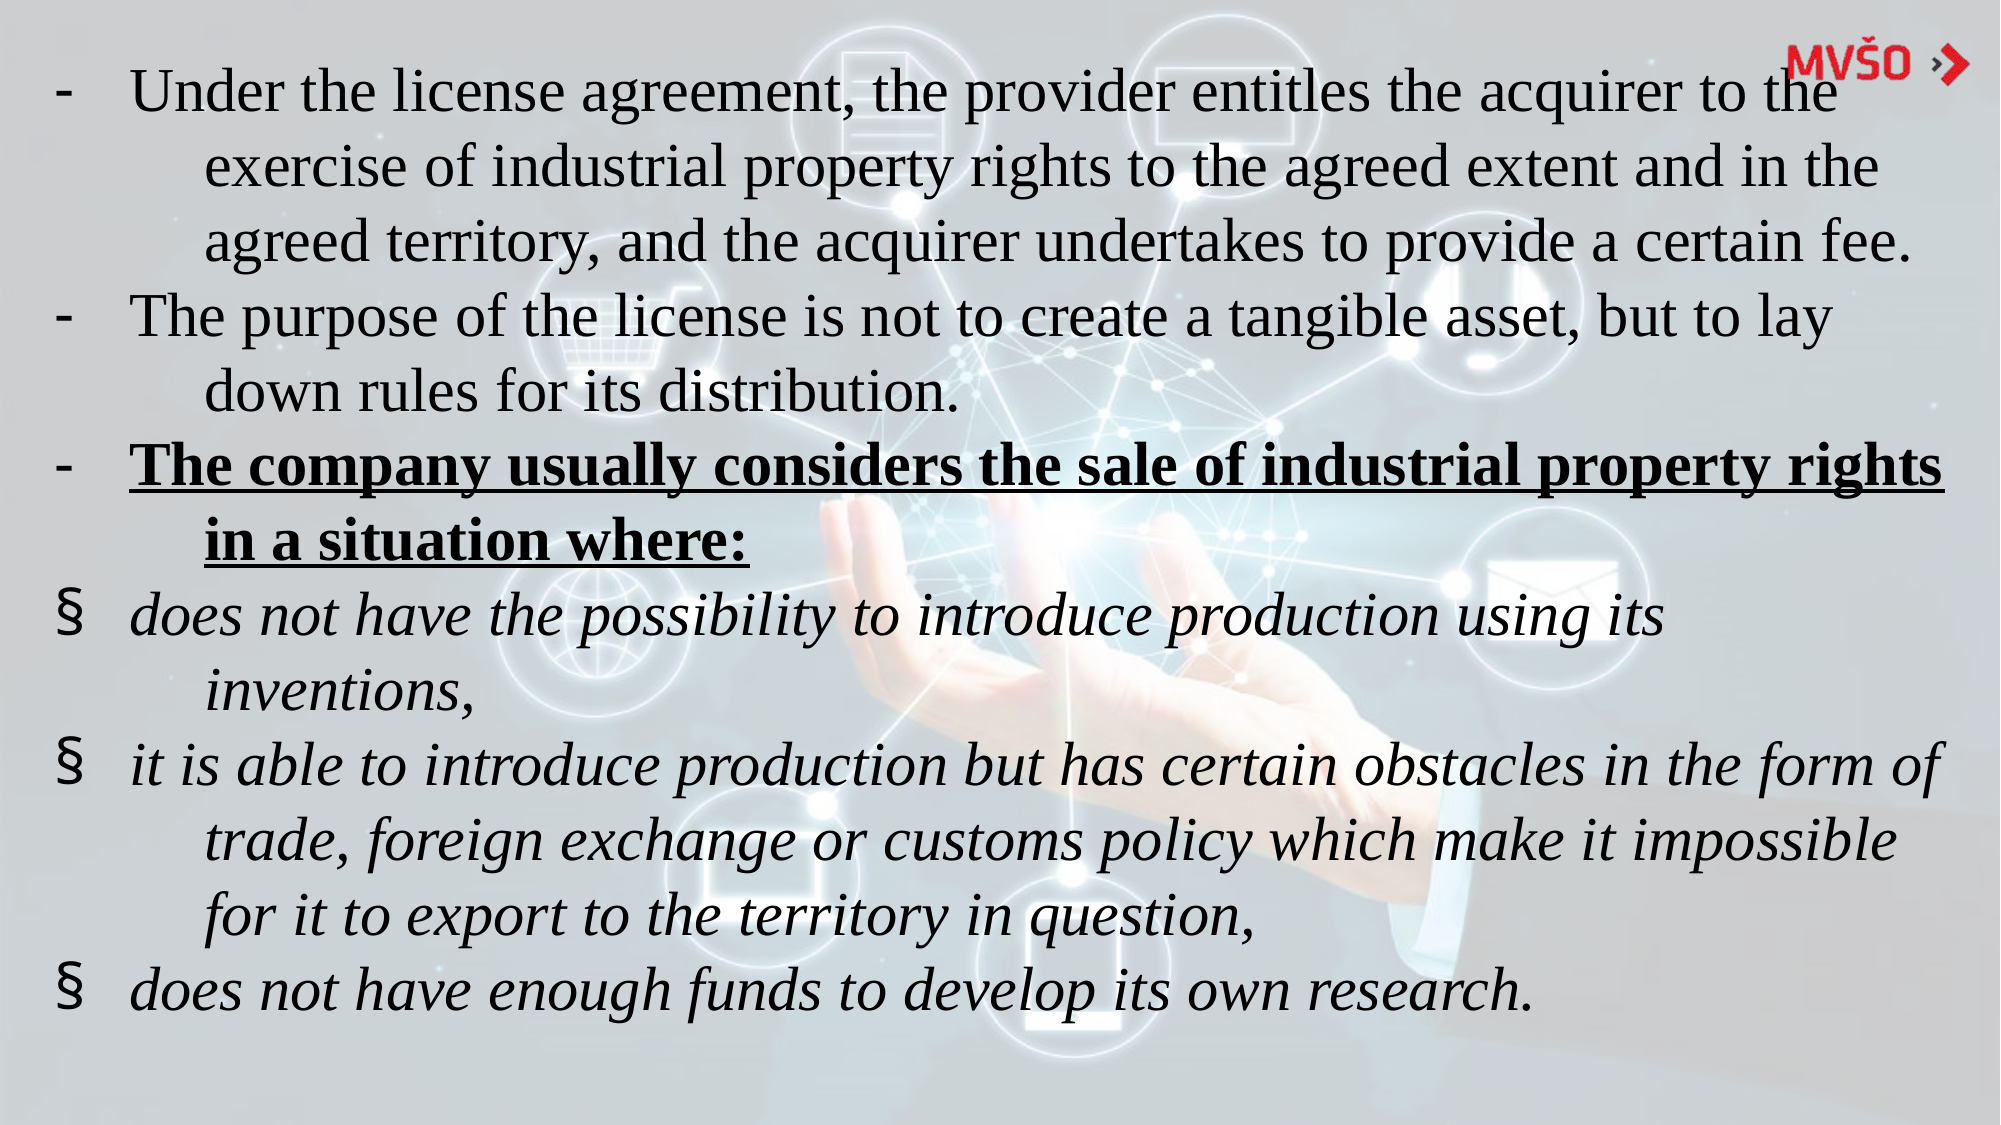

Under the license agreement, the provider entitles the acquirer to the exercise of industrial property rights to the agreed extent and in the agreed territory, and the acquirer undertakes to provide a certain fee.
The purpose of the license is not to create a tangible asset, but to lay down rules for its distribution.
The company usually considers the sale of industrial property rights in a situation where:
does not have the possibility to introduce production using its inventions,
it is able to introduce production but has certain obstacles in the form of trade, foreign exchange or customs policy which make it impossible for it to export to the territory in question,
does not have enough funds to develop its own research.